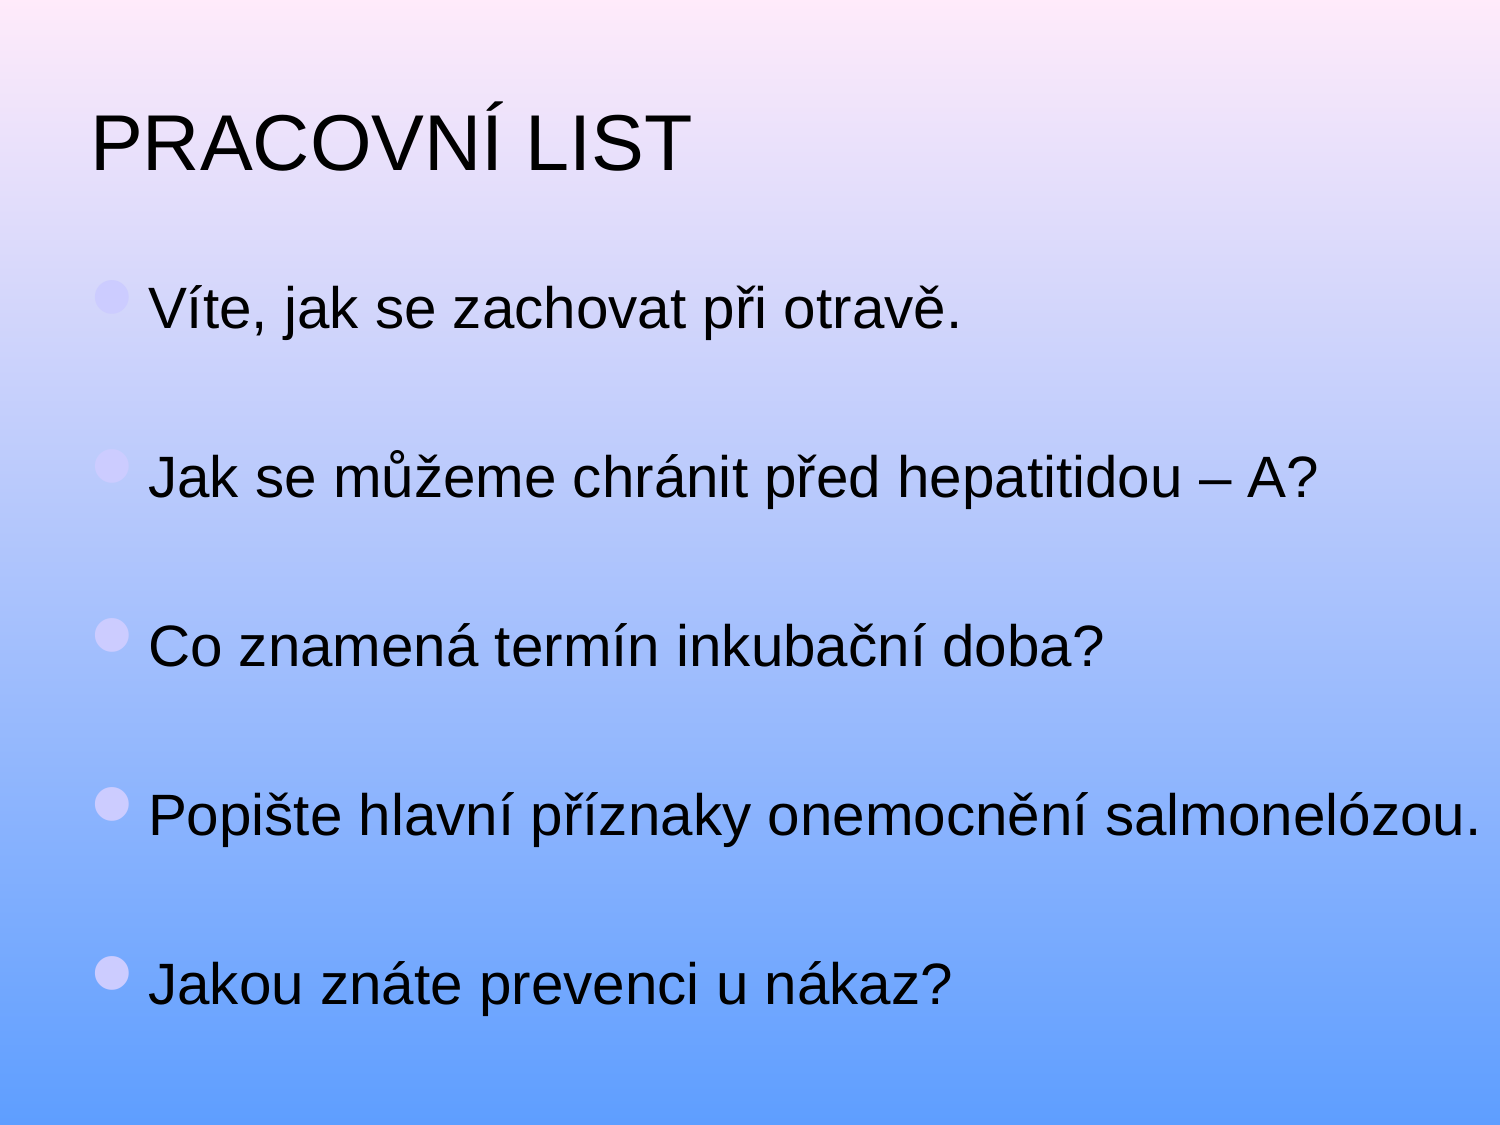

# PRACOVNÍ LIST
Víte, jak se zachovat při otravě.
Jak se můžeme chránit před hepatitidou – A?
Co znamená termín inkubační doba?
Popište hlavní příznaky onemocnění salmonelózou.
Jakou znáte prevenci u nákaz?